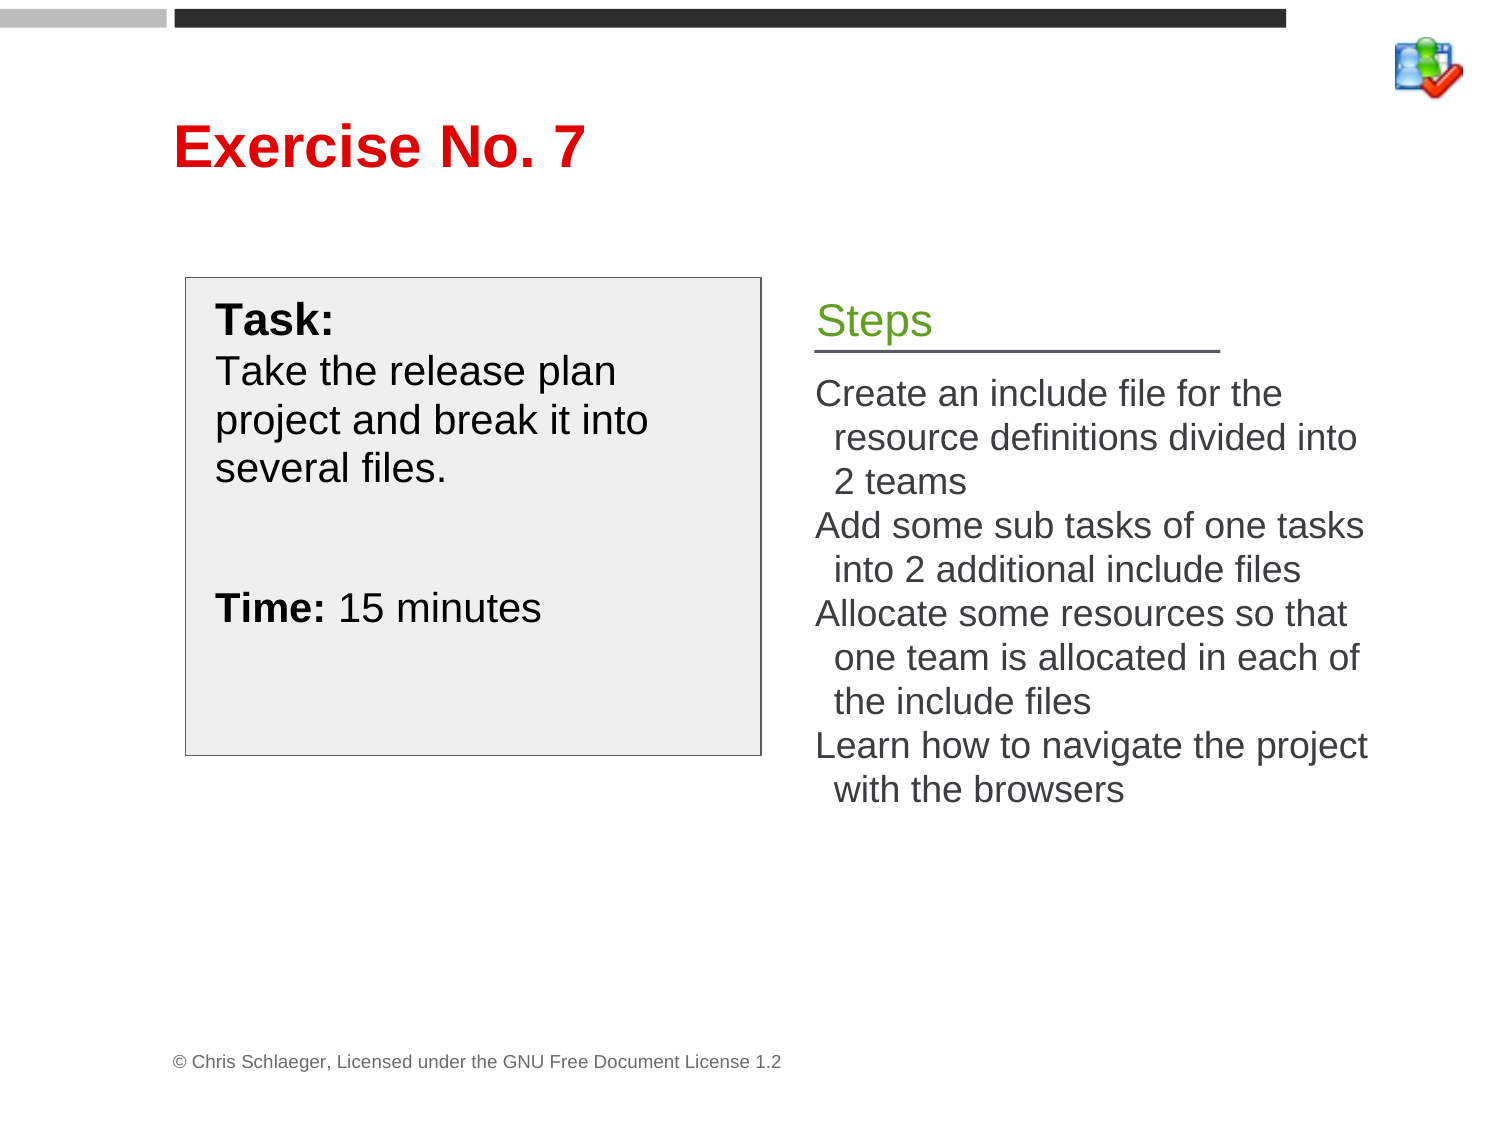

# Exercise No. 7
Task:
Take the release plan project and break it into several files.
Time: 15 minutes
Steps
Create an include file for the resource definitions divided into 2 teams
Add some sub tasks of one tasks into 2 additional include files
Allocate some resources so that one team is allocated in each of the include files
Learn how to navigate the project with the browsers